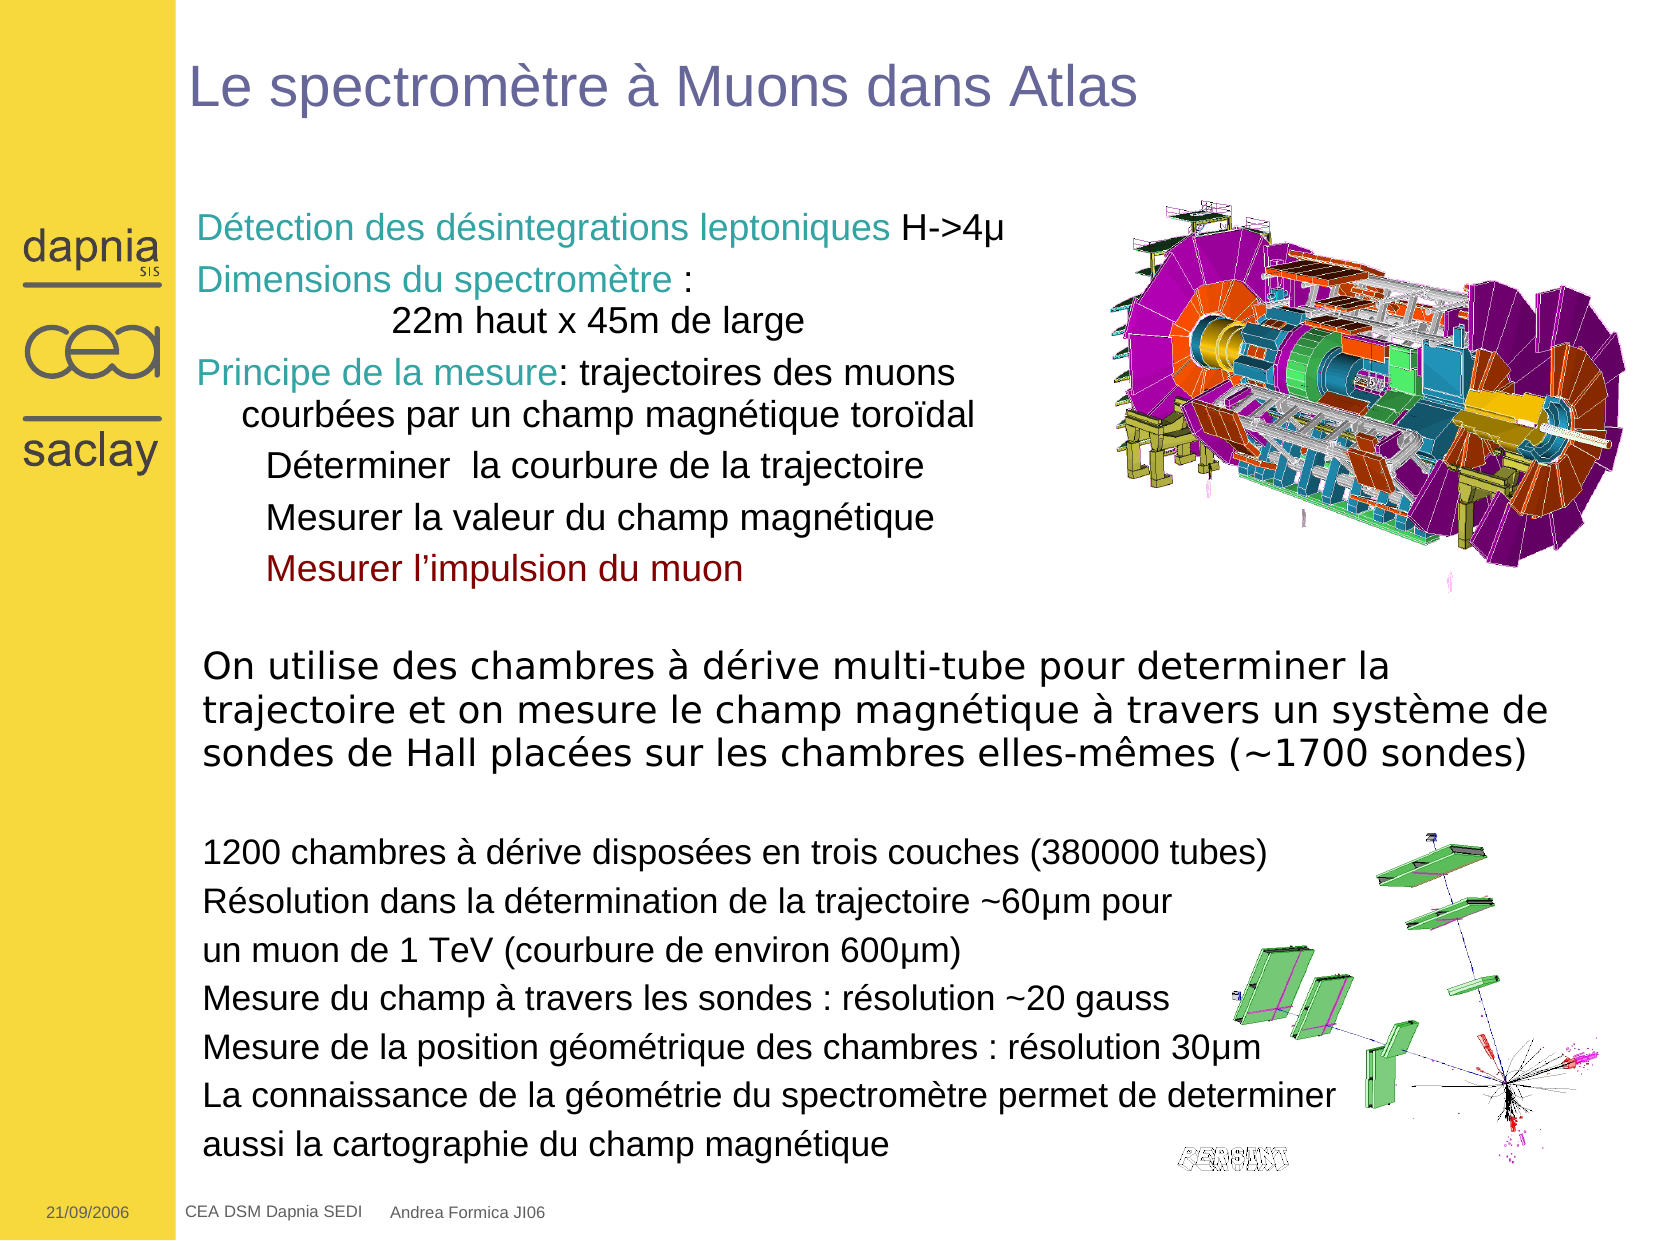

# Le spectromètre à Muons dans Atlas
Détection des désintegrations leptoniques H->4μ
Dimensions du spectromètre :
	22m haut x 45m de large
Principe de la mesure: trajectoires des muons courbées par un champ magnétique toroïdal
Déterminer la courbure de la trajectoire
Mesurer la valeur du champ magnétique
Mesurer l’impulsion du muon
On utilise des chambres à dérive multi-tube pour determiner la trajectoire et on mesure le champ magnétique à travers un système de sondes de Hall placées sur les chambres elles-mêmes (~1700 sondes)
1200 chambres à dérive disposées en trois couches (380000 tubes)
Résolution dans la détermination de la trajectoire ~60μm pour
un muon de 1 TeV (courbure de environ 600μm)
Mesure du champ à travers les sondes : résolution ~20 gauss
Mesure de la position géométrique des chambres : résolution 30μm
La connaissance de la géométrie du spectromètre permet de determiner
aussi la cartographie du champ magnétique
21/09/2006
Andrea Formica JI06